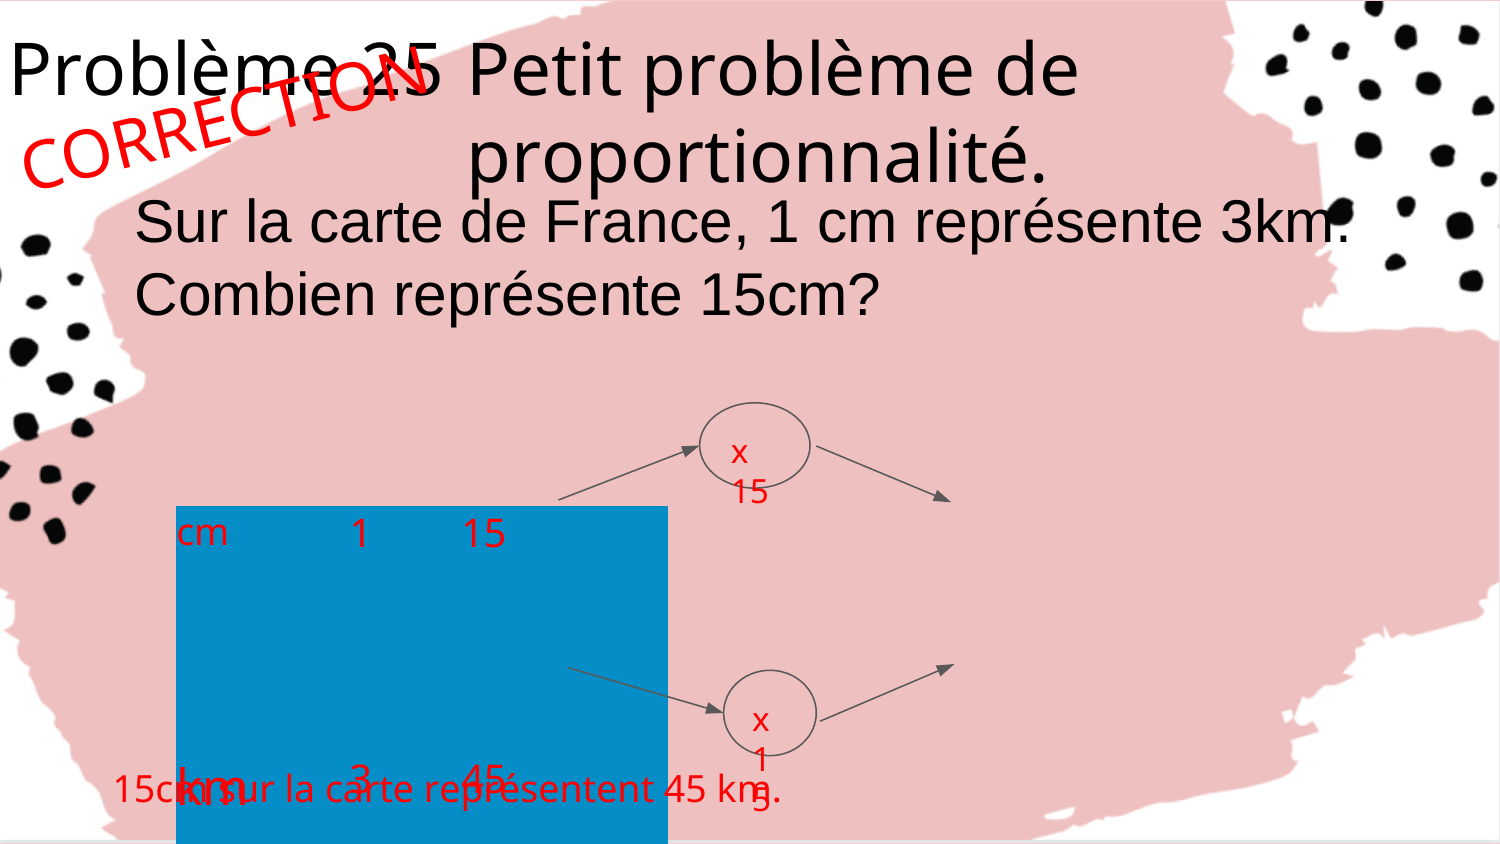

Problème 25
Petit problème de proportionnalité.
CORRECTION
Sur la carte de France, 1 cm représente 3km.
Combien représente 15cm?
x
15
| cm | 1 | 15 | |
| --- | --- | --- | --- |
| km | 3 | 45 | |
x
15
15cm sur la carte représentent 45 km.